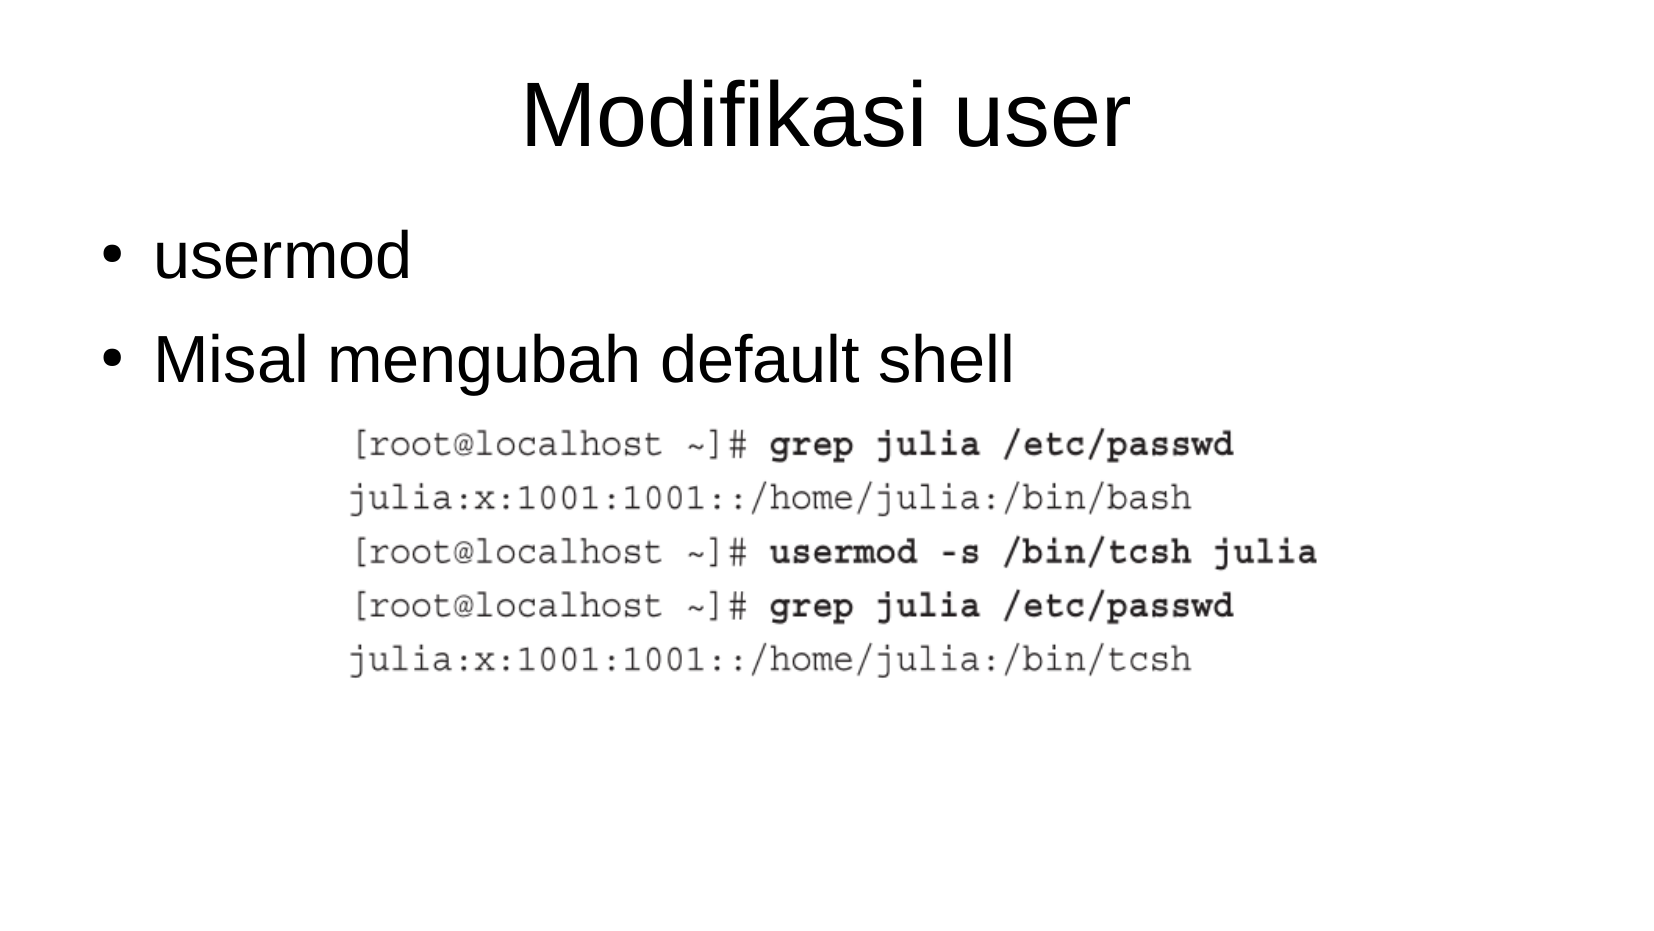

# Modifikasi user
usermod
Misal mengubah default shell